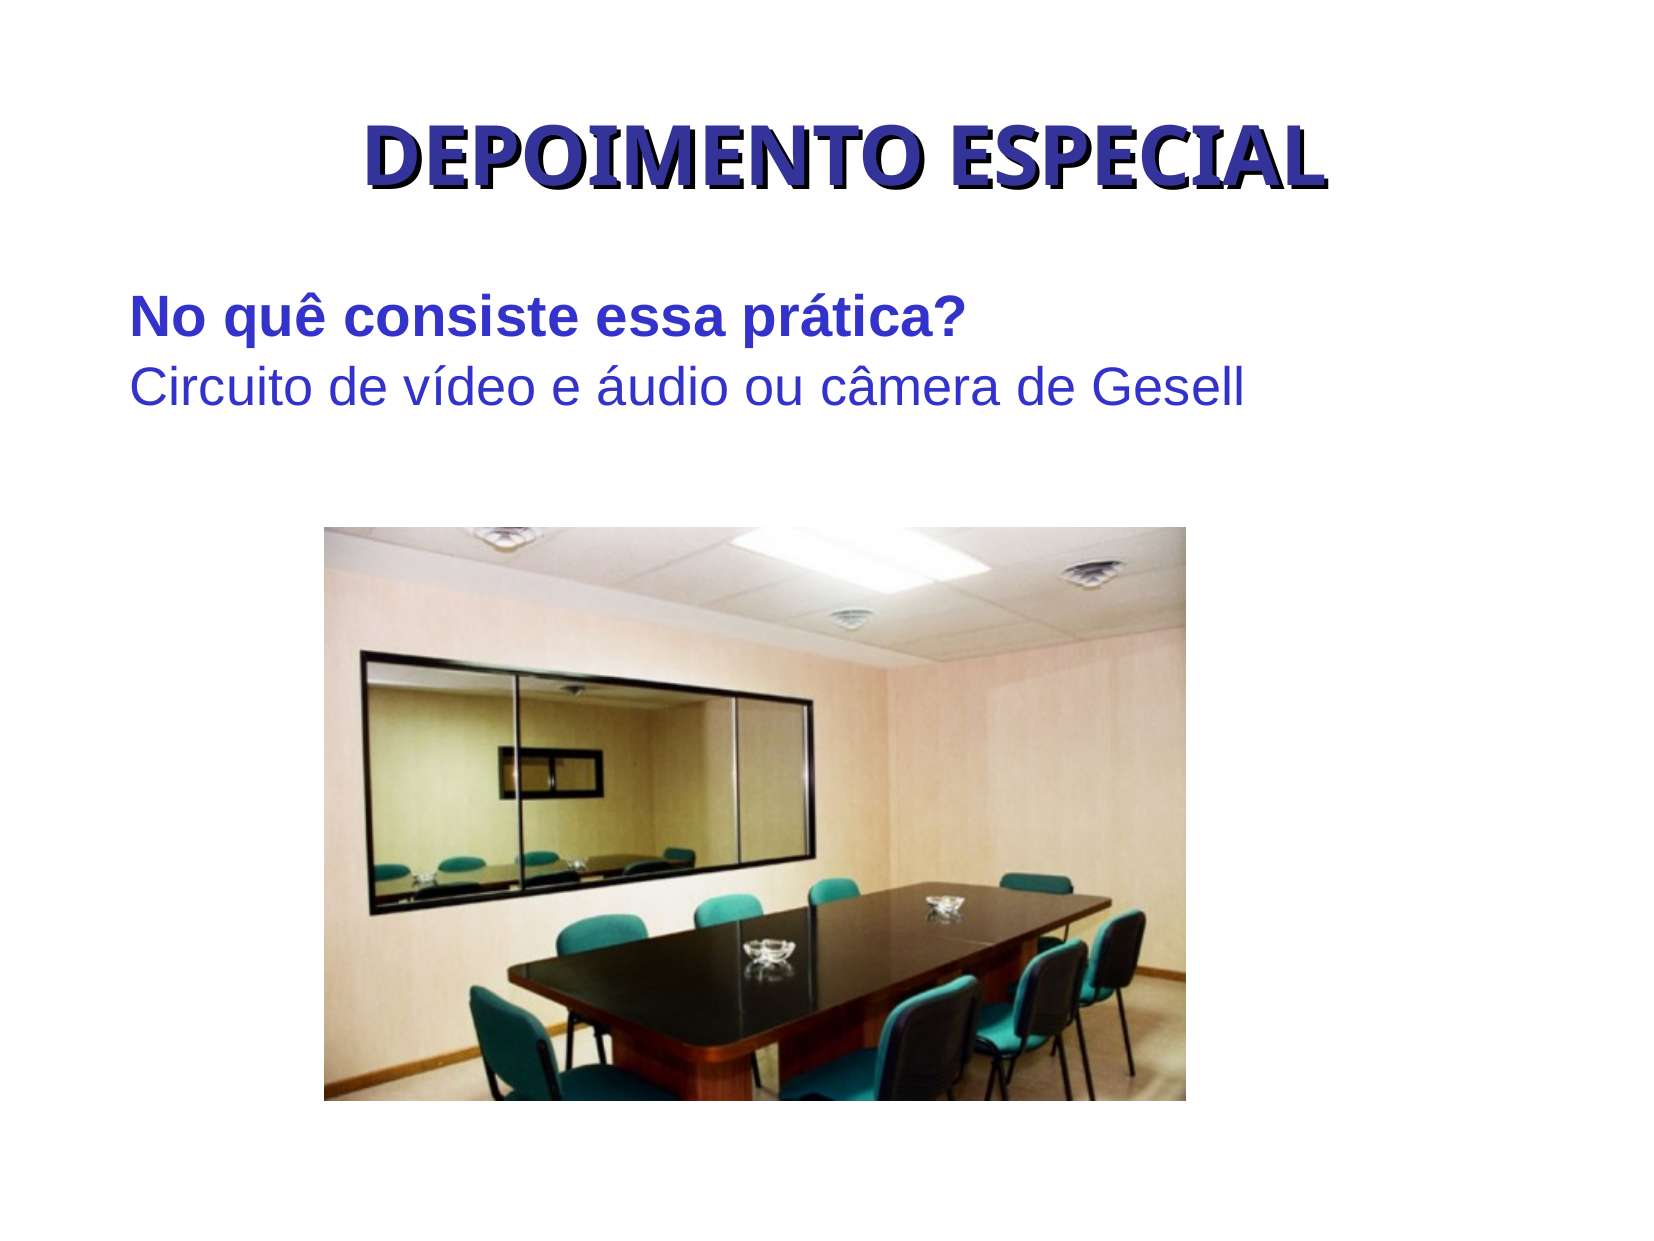

# DEPOIMENTO ESPECIAL
No quê consiste essa prática?
Circuito de vídeo e áudio ou câmera de Gesell